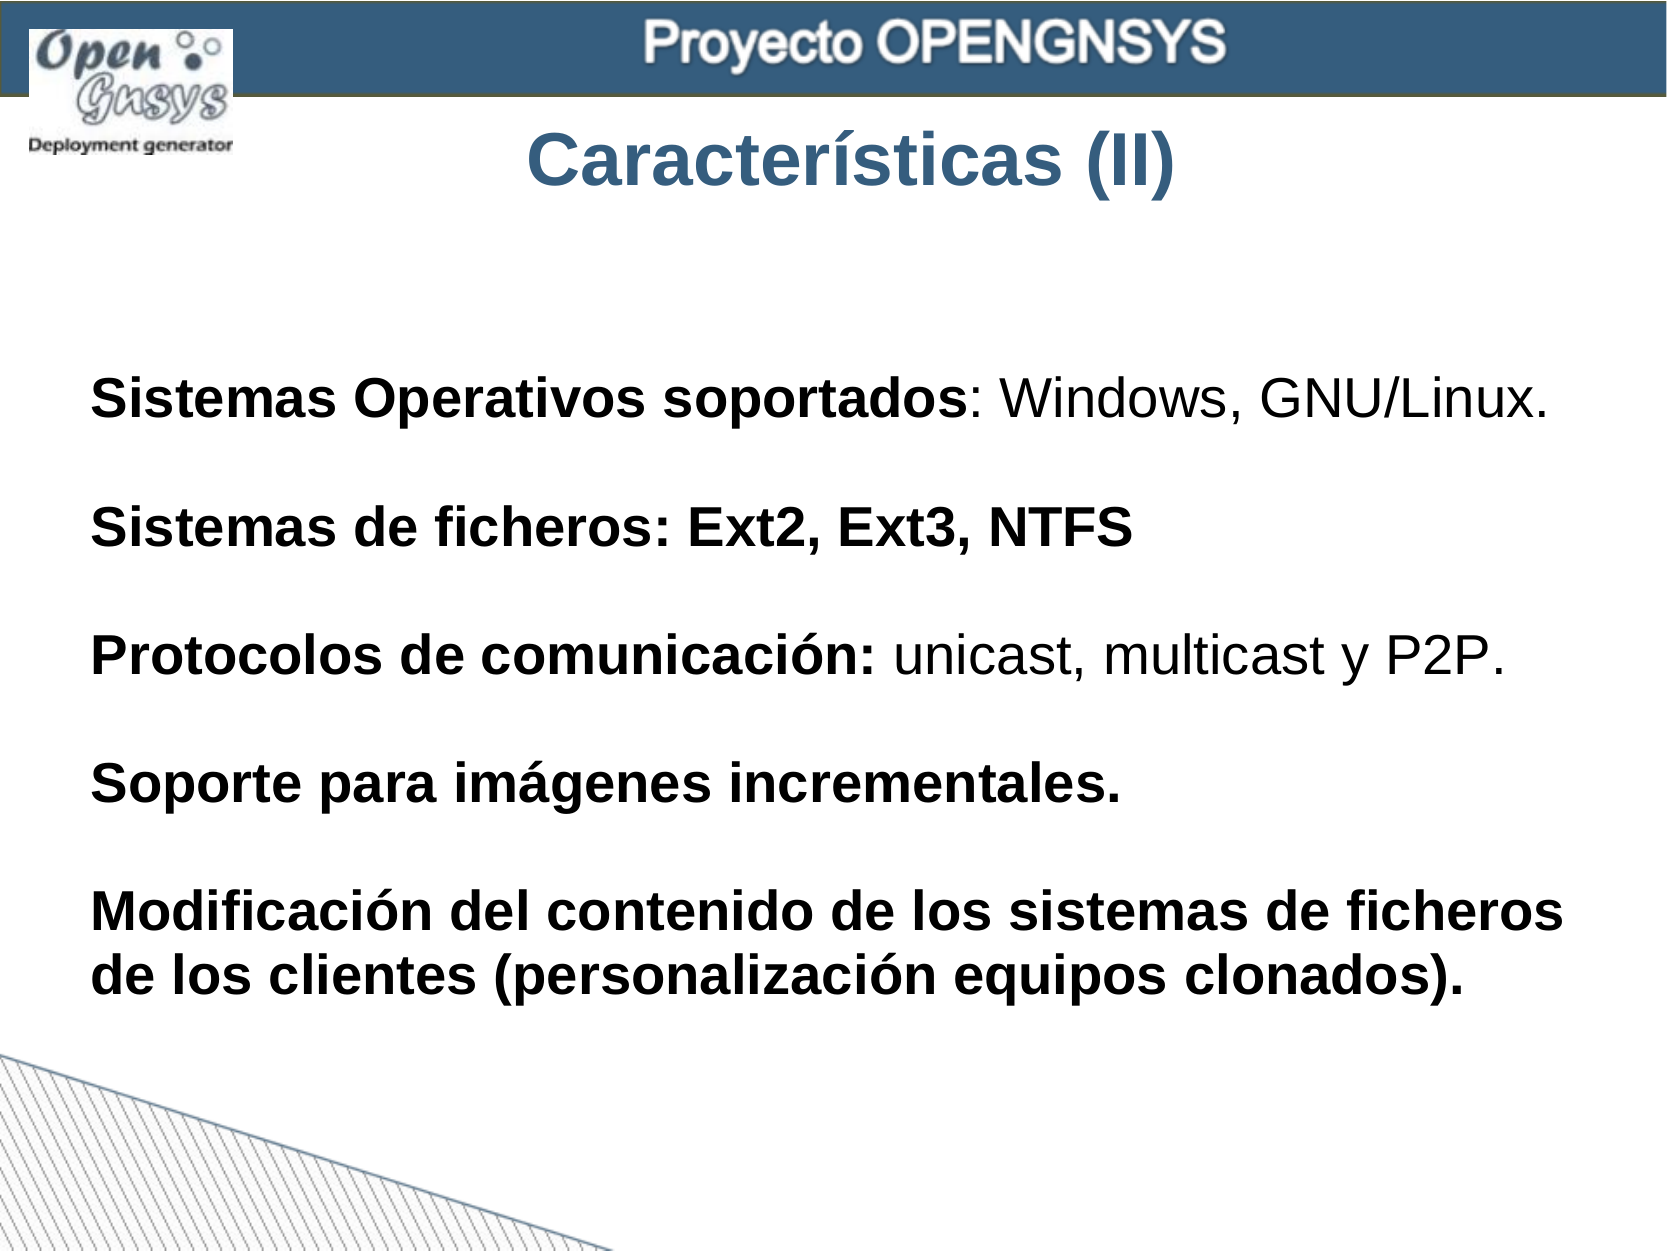

Características (II)
Sistemas Operativos soportados: Windows, GNU/Linux.
Sistemas de ficheros: Ext2, Ext3, NTFS
Protocolos de comunicación: unicast, multicast y P2P.
Soporte para imágenes incrementales.
Modificación del contenido de los sistemas de ficheros de los clientes (personalización equipos clonados).